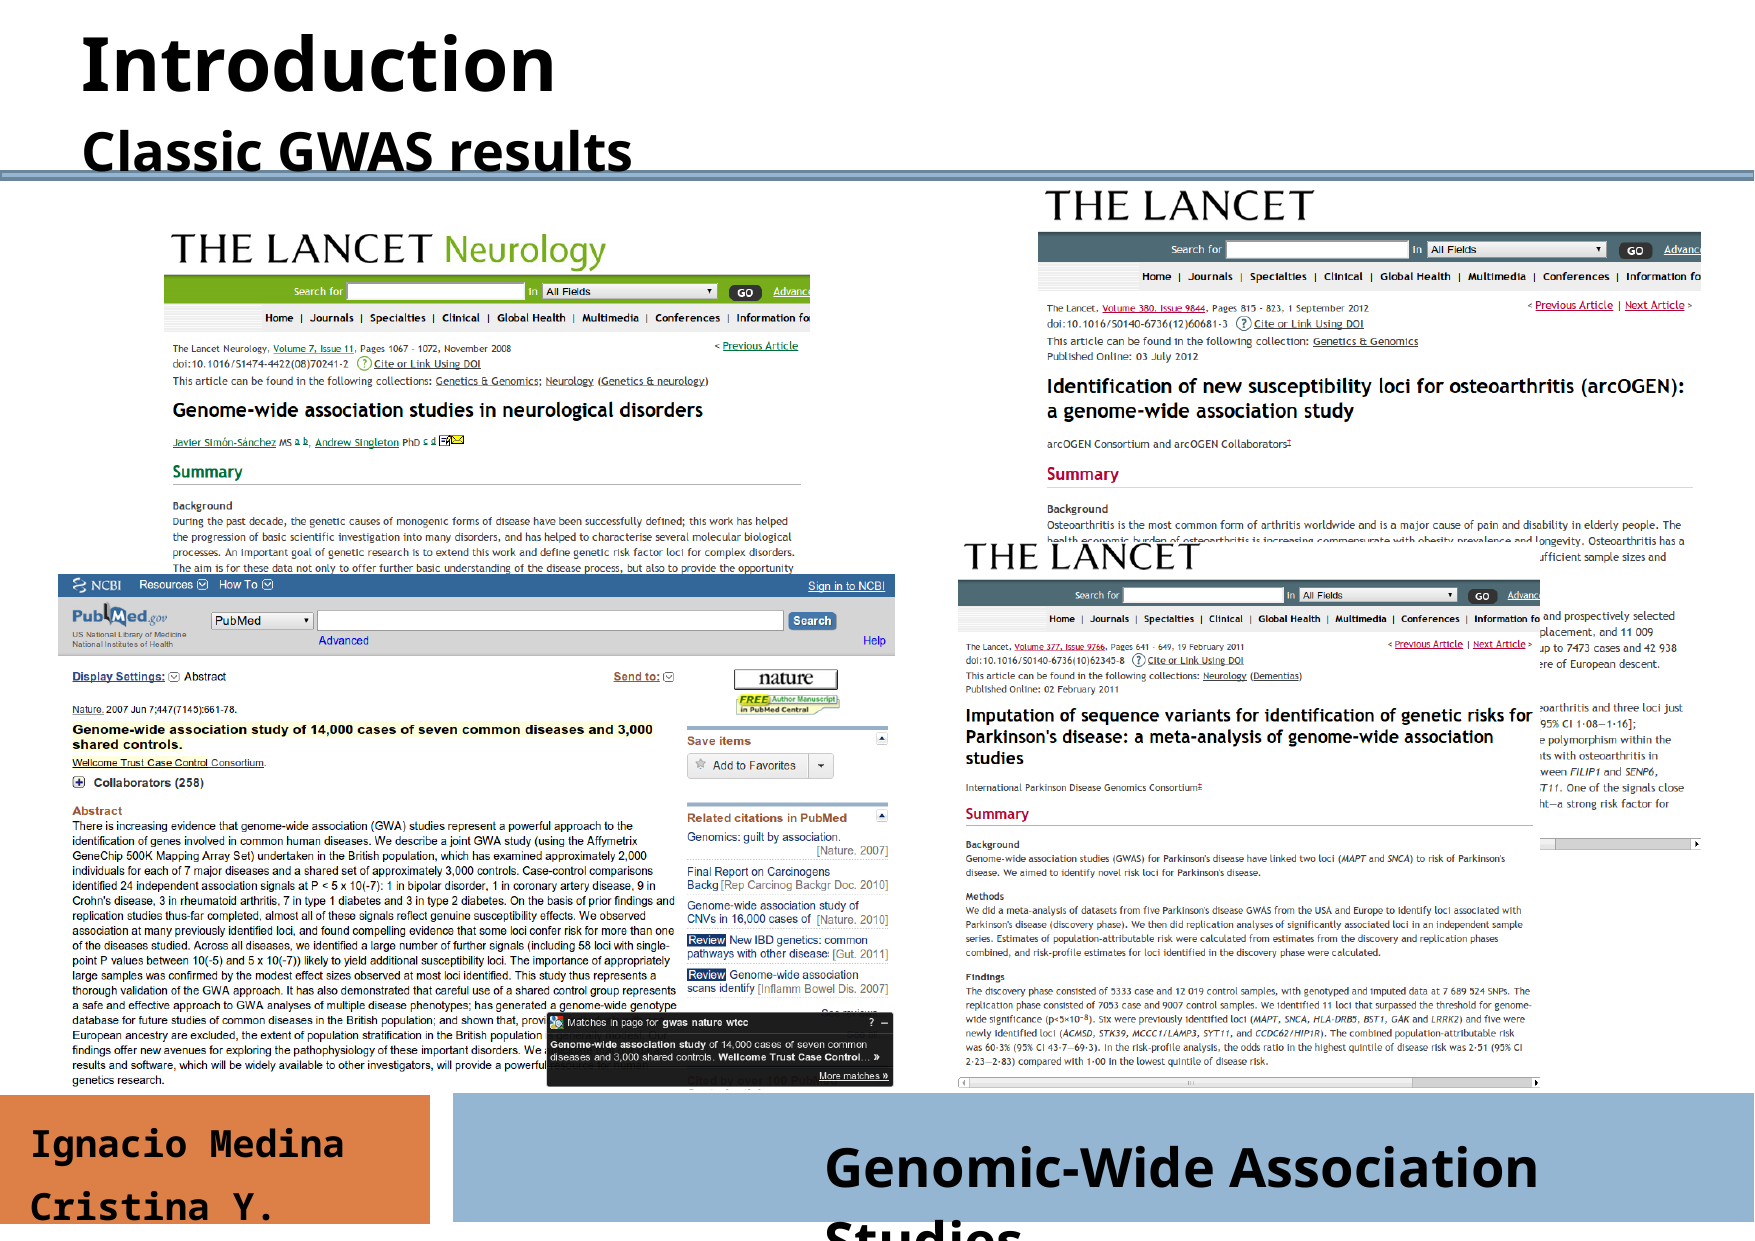

Introduction
Classic GWAS results
Ignacio Medina
Cristina Y. González
Genomic-Wide Association Studies